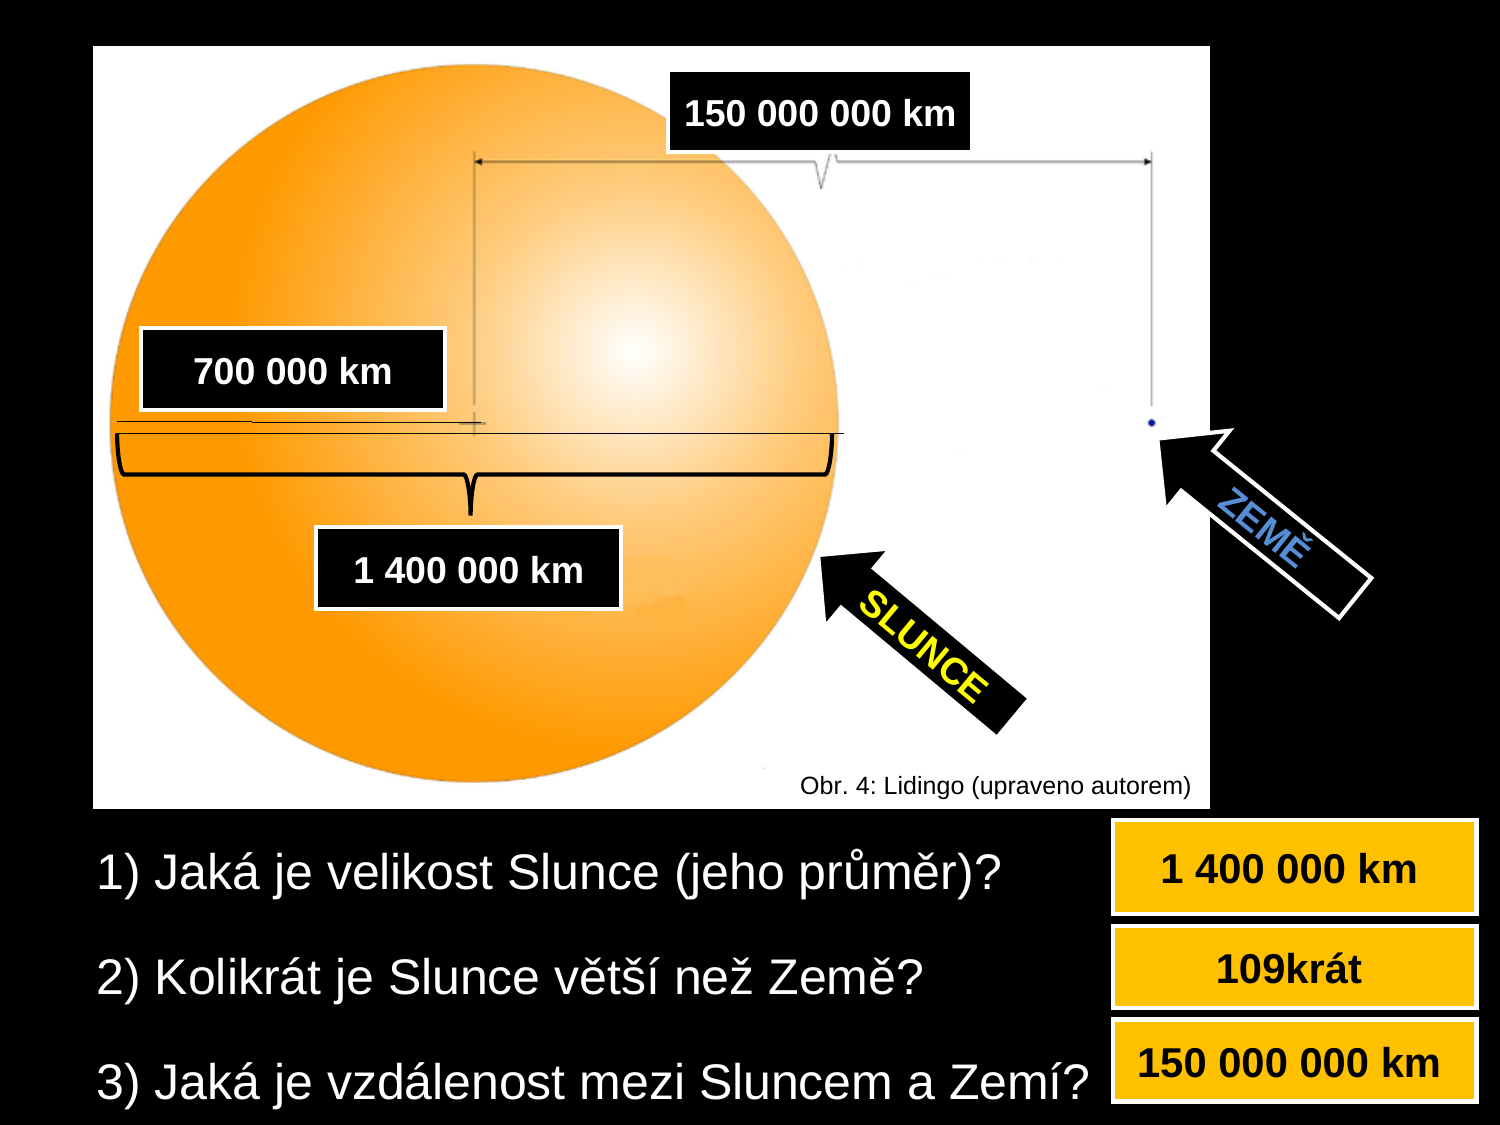

150 000 000 km
700 000 km
ZEMĚ
1 400 000 km
SLUNCE
Obr. 4: Lidingo (upraveno autorem)
1 400 000 km
1) Jaká je velikost Slunce (jeho průměr)?
2) Kolikrát je Slunce větší než Země?
3) Jaká je vzdálenost mezi Sluncem a Zemí?
109krát
150 000 000 km